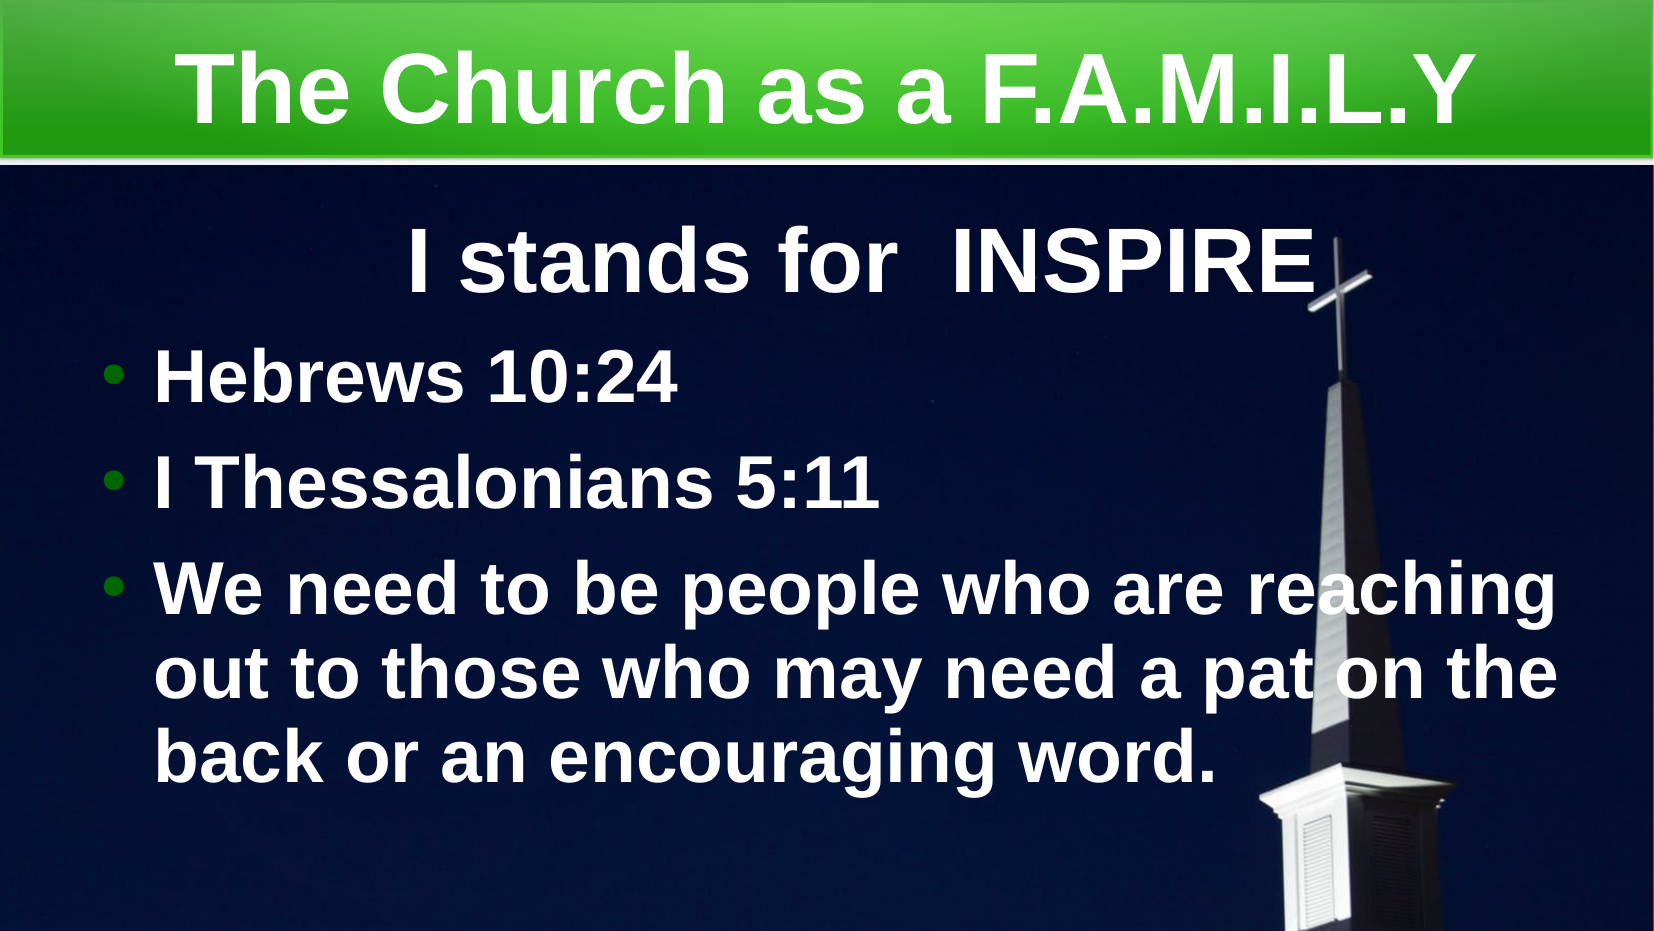

# The Church as a F.A.M.I.L.Y
I stands for INSPIRE
Hebrews 10:24
I Thessalonians 5:11
We need to be people who are reaching out to those who may need a pat on the back or an encouraging word.